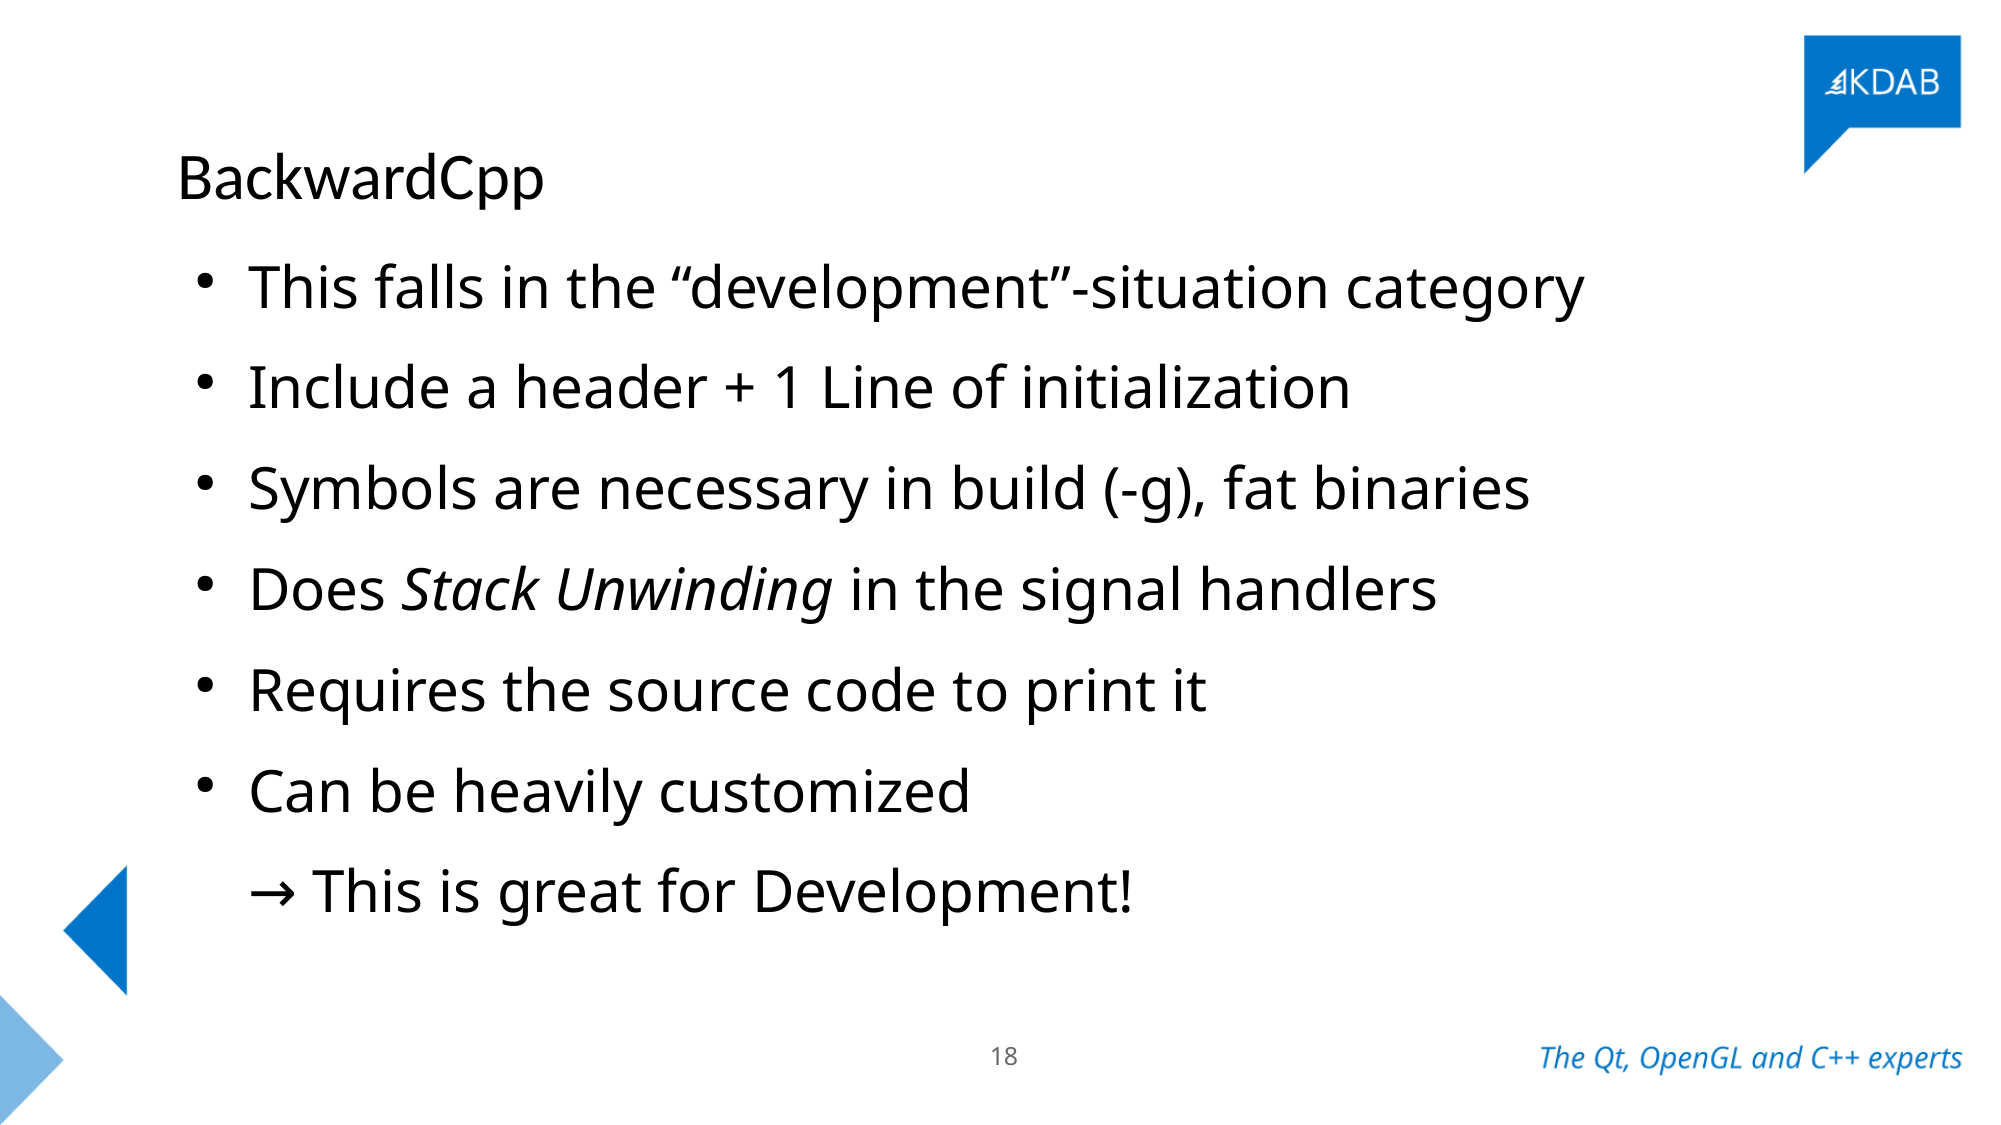

# BackwardCpp
This falls in the “development”-situation category
Include a header + 1 Line of initialization
Symbols are necessary in build (-g), fat binaries
Does Stack Unwinding in the signal handlers
Requires the source code to print it
Can be heavily customized
→ This is great for Development!